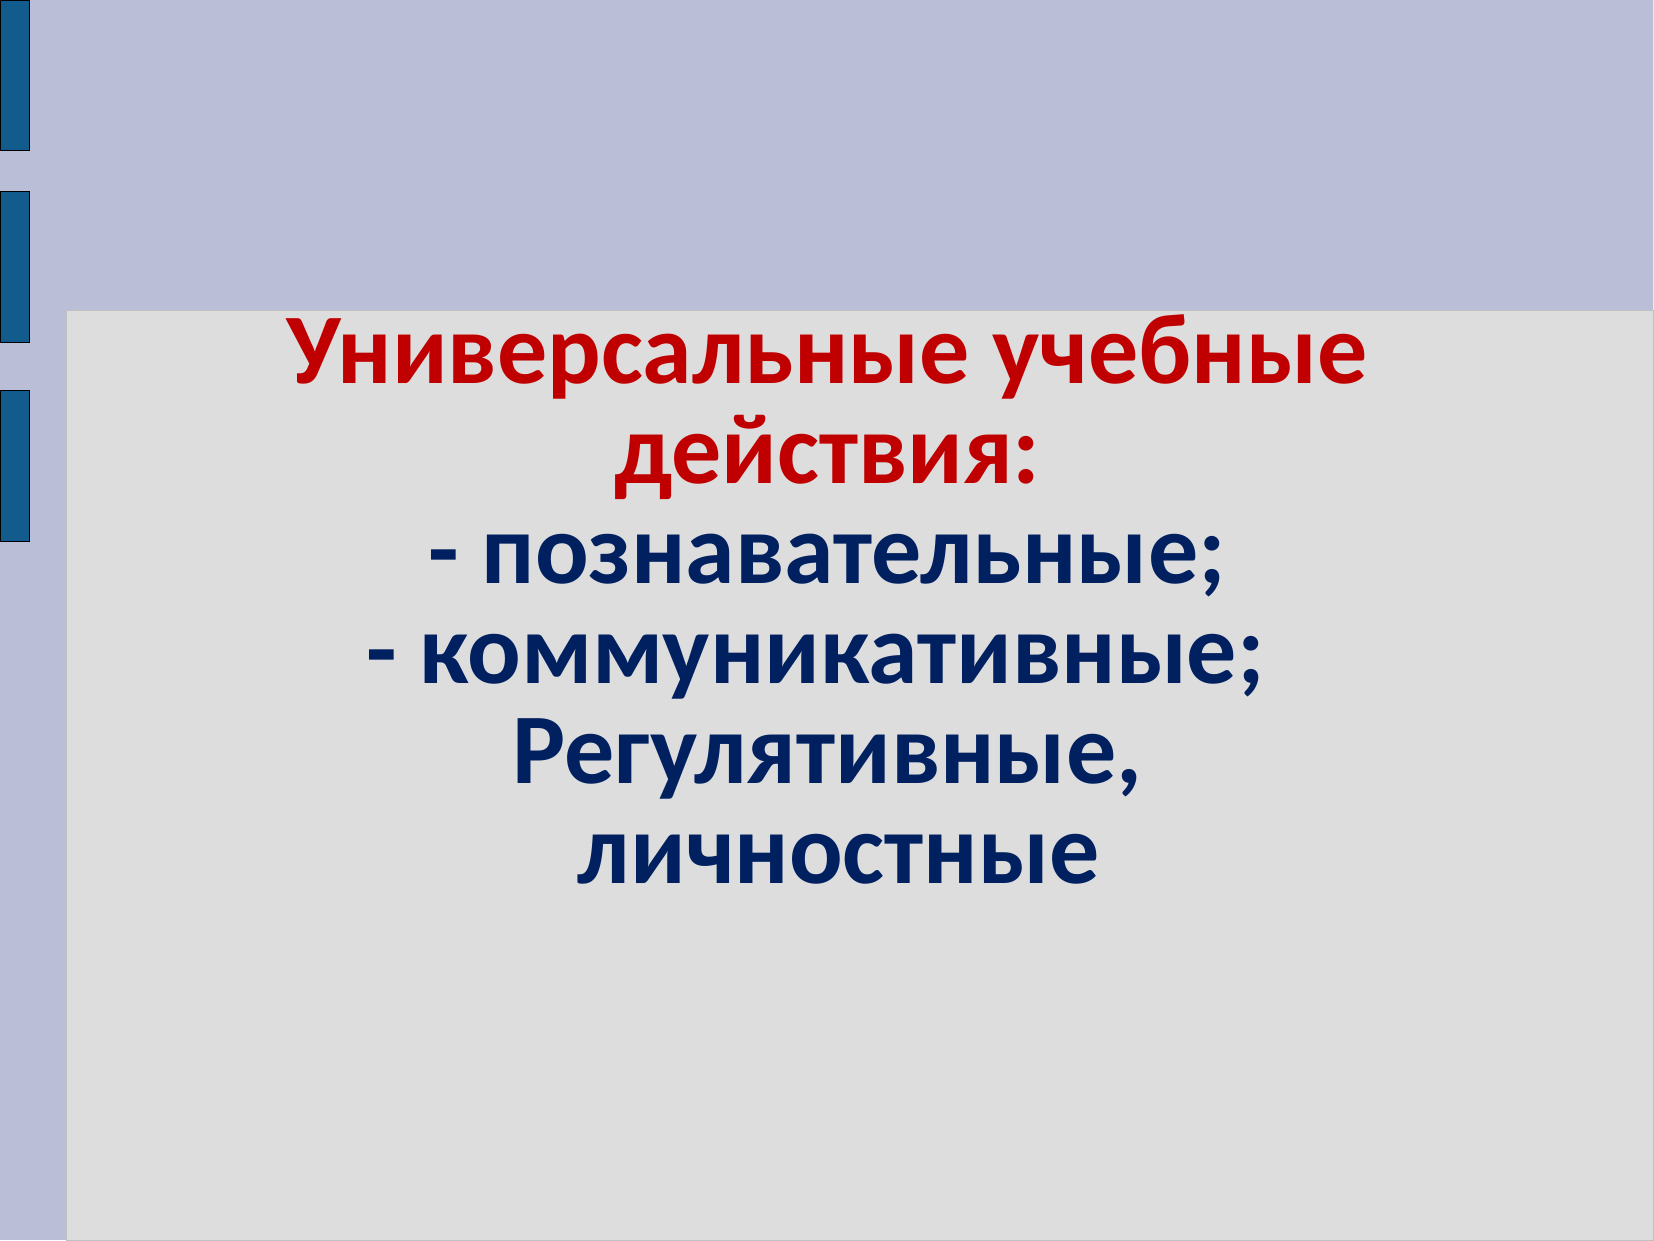

# Универсальные учебные действия:
- познавательные;
- коммуникативные;
Регулятивные,
 личностные